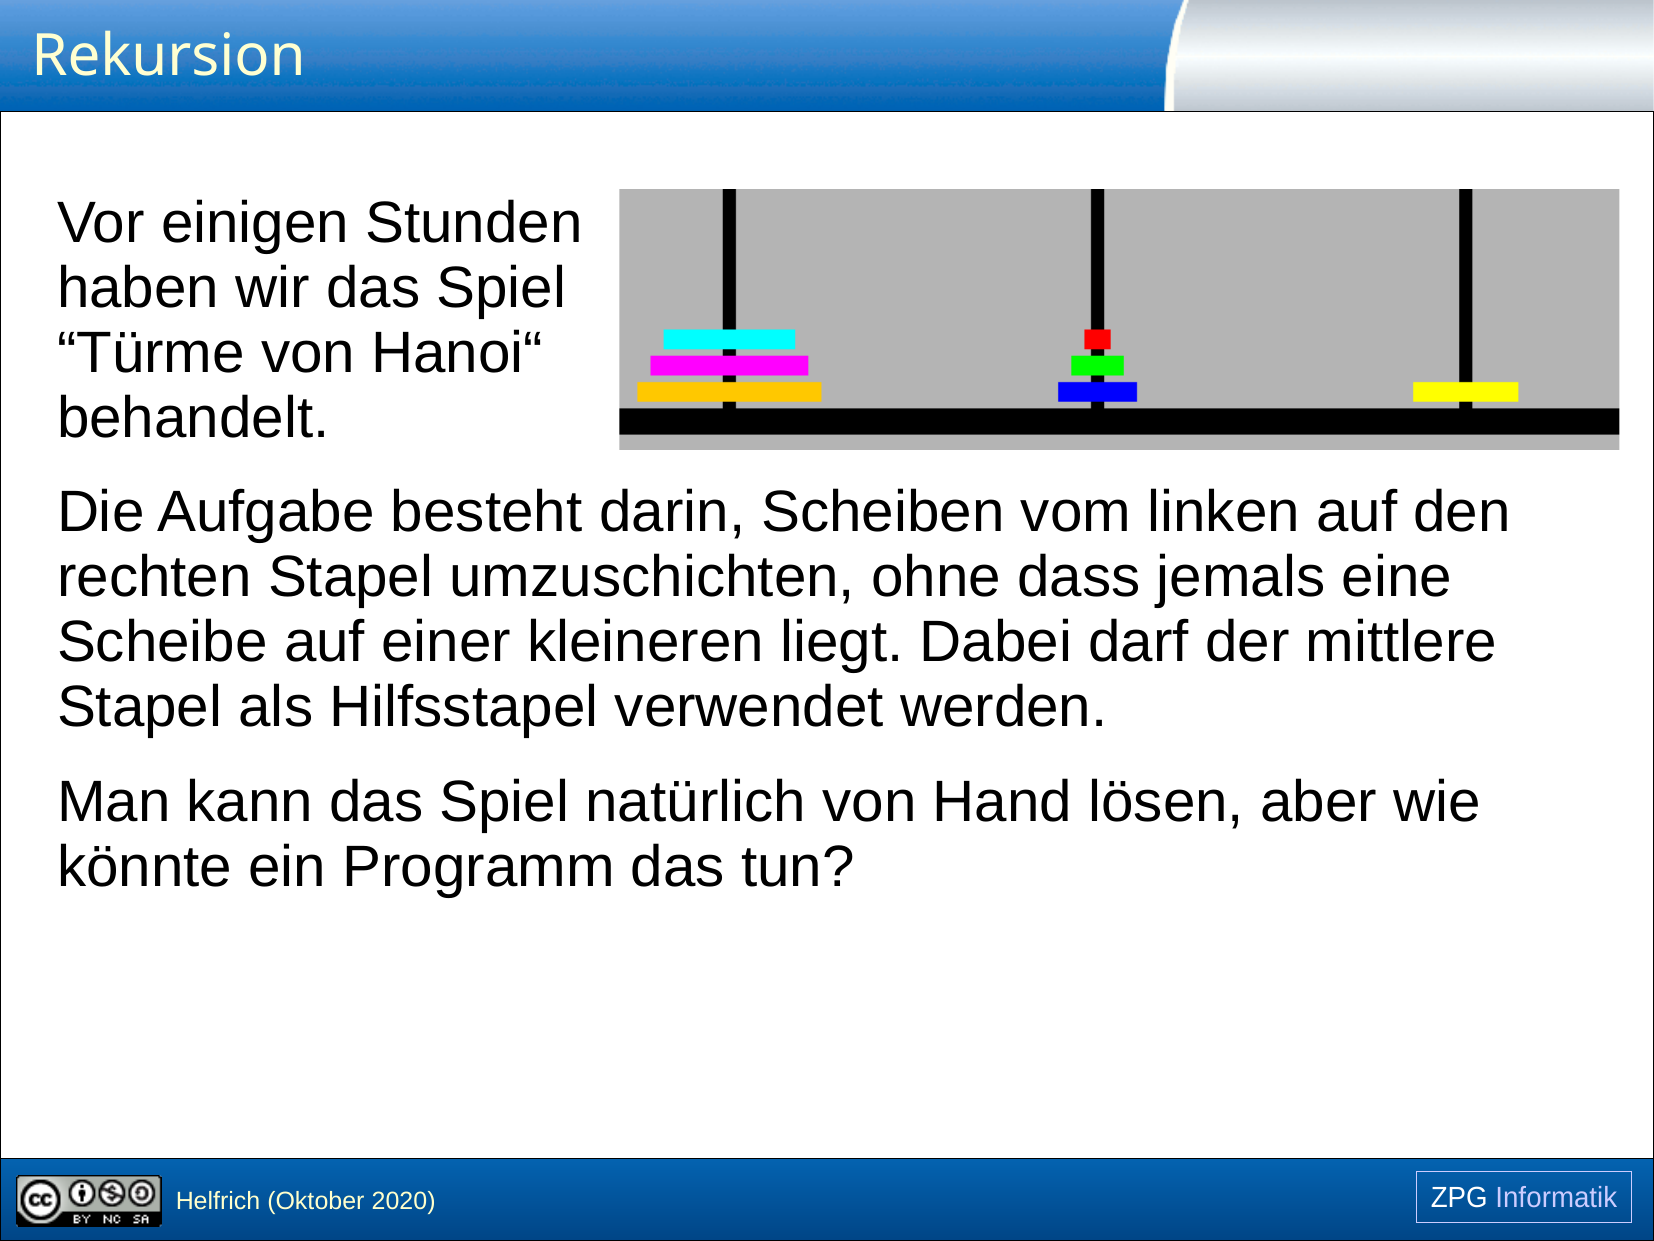

# Rekursion
Vor einigen Stunden
haben wir das Spiel
“Türme von Hanoi“
behandelt.
Die Aufgabe besteht darin, Scheiben vom linken auf den rechten Stapel umzuschichten, ohne dass jemals eine Scheibe auf einer kleineren liegt. Dabei darf der mittlere Stapel als Hilfsstapel verwendet werden.
Man kann das Spiel natürlich von Hand lösen, aber wie könnte ein Programm das tun?